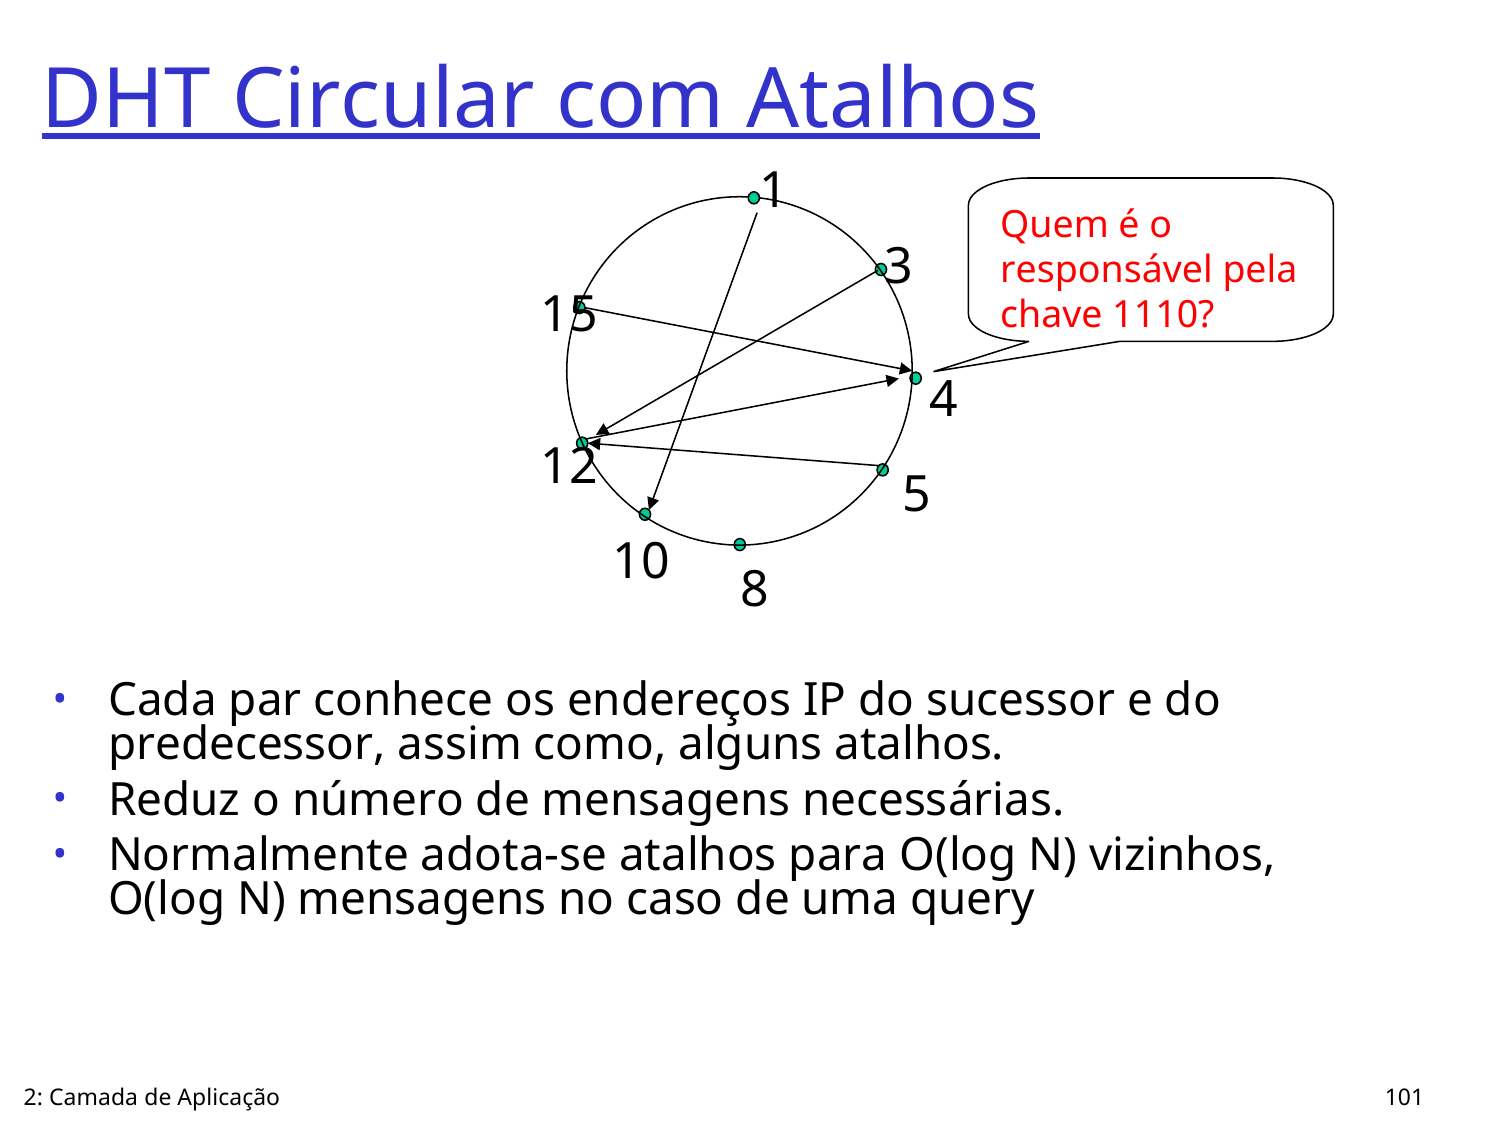

DHT Circular com Atalhos
1
3
15
4
12
5
10
8
Quem é o responsável pela chave 1110?
Cada par conhece os endereços IP do sucessor e do predecessor, assim como, alguns atalhos.
Reduz o número de mensagens necessárias.
Normalmente adota-se atalhos para O(log N) vizinhos, O(log N) mensagens no caso de uma query
101